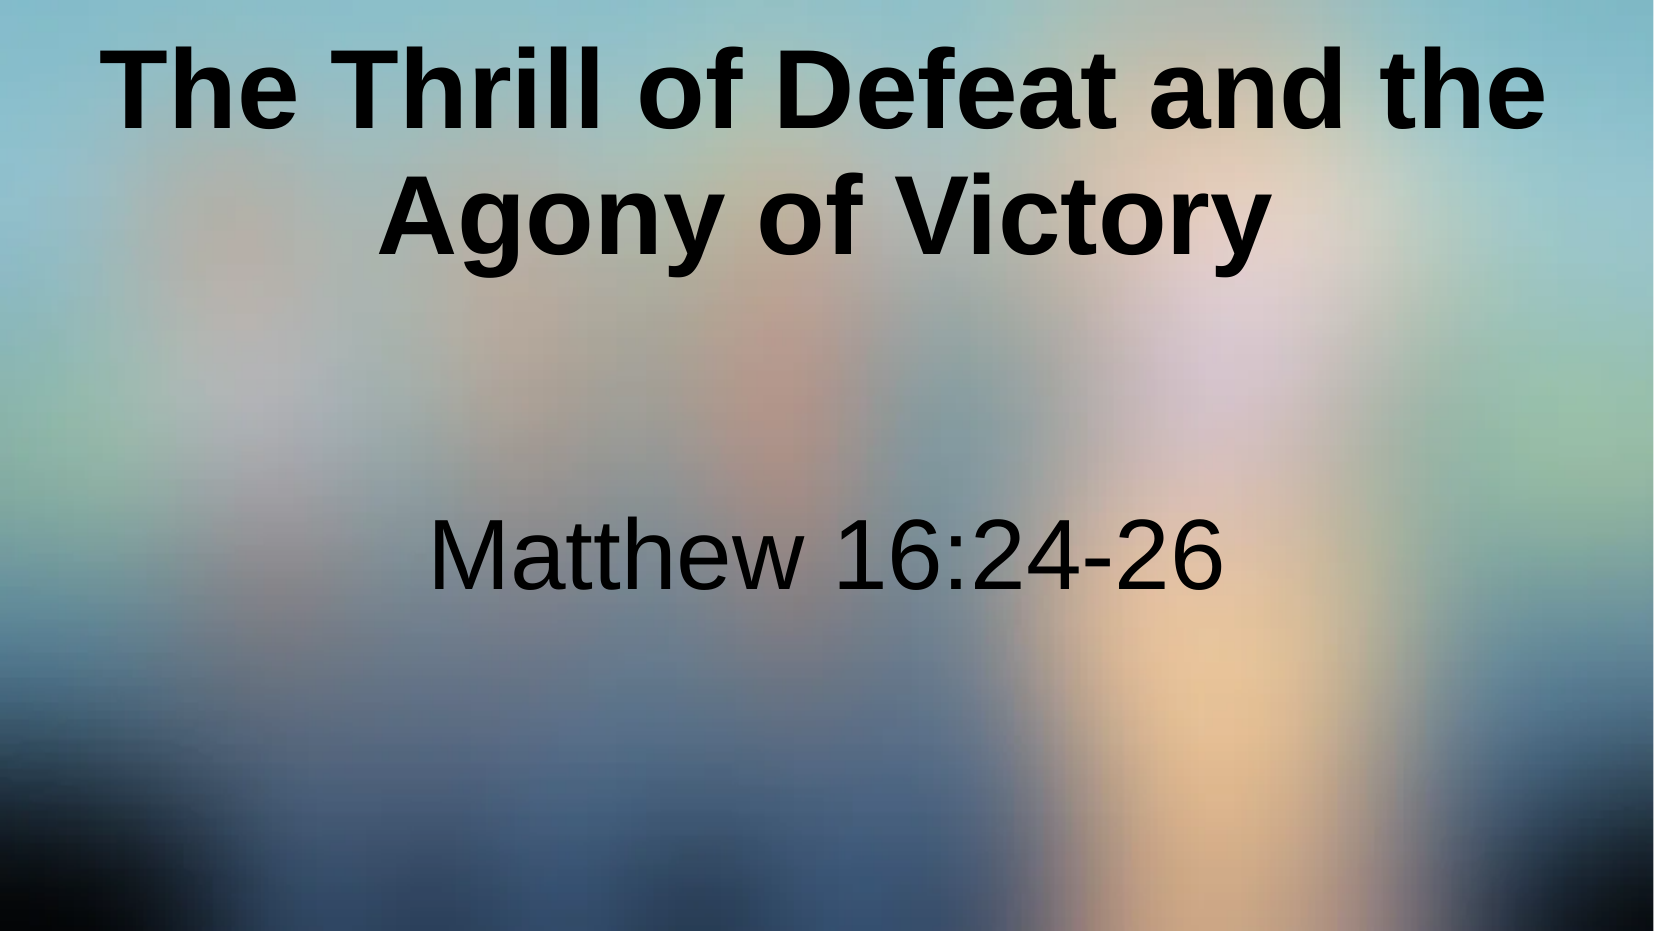

# The Thrill of Defeat and the Agony of Victory
Matthew 16:24-26